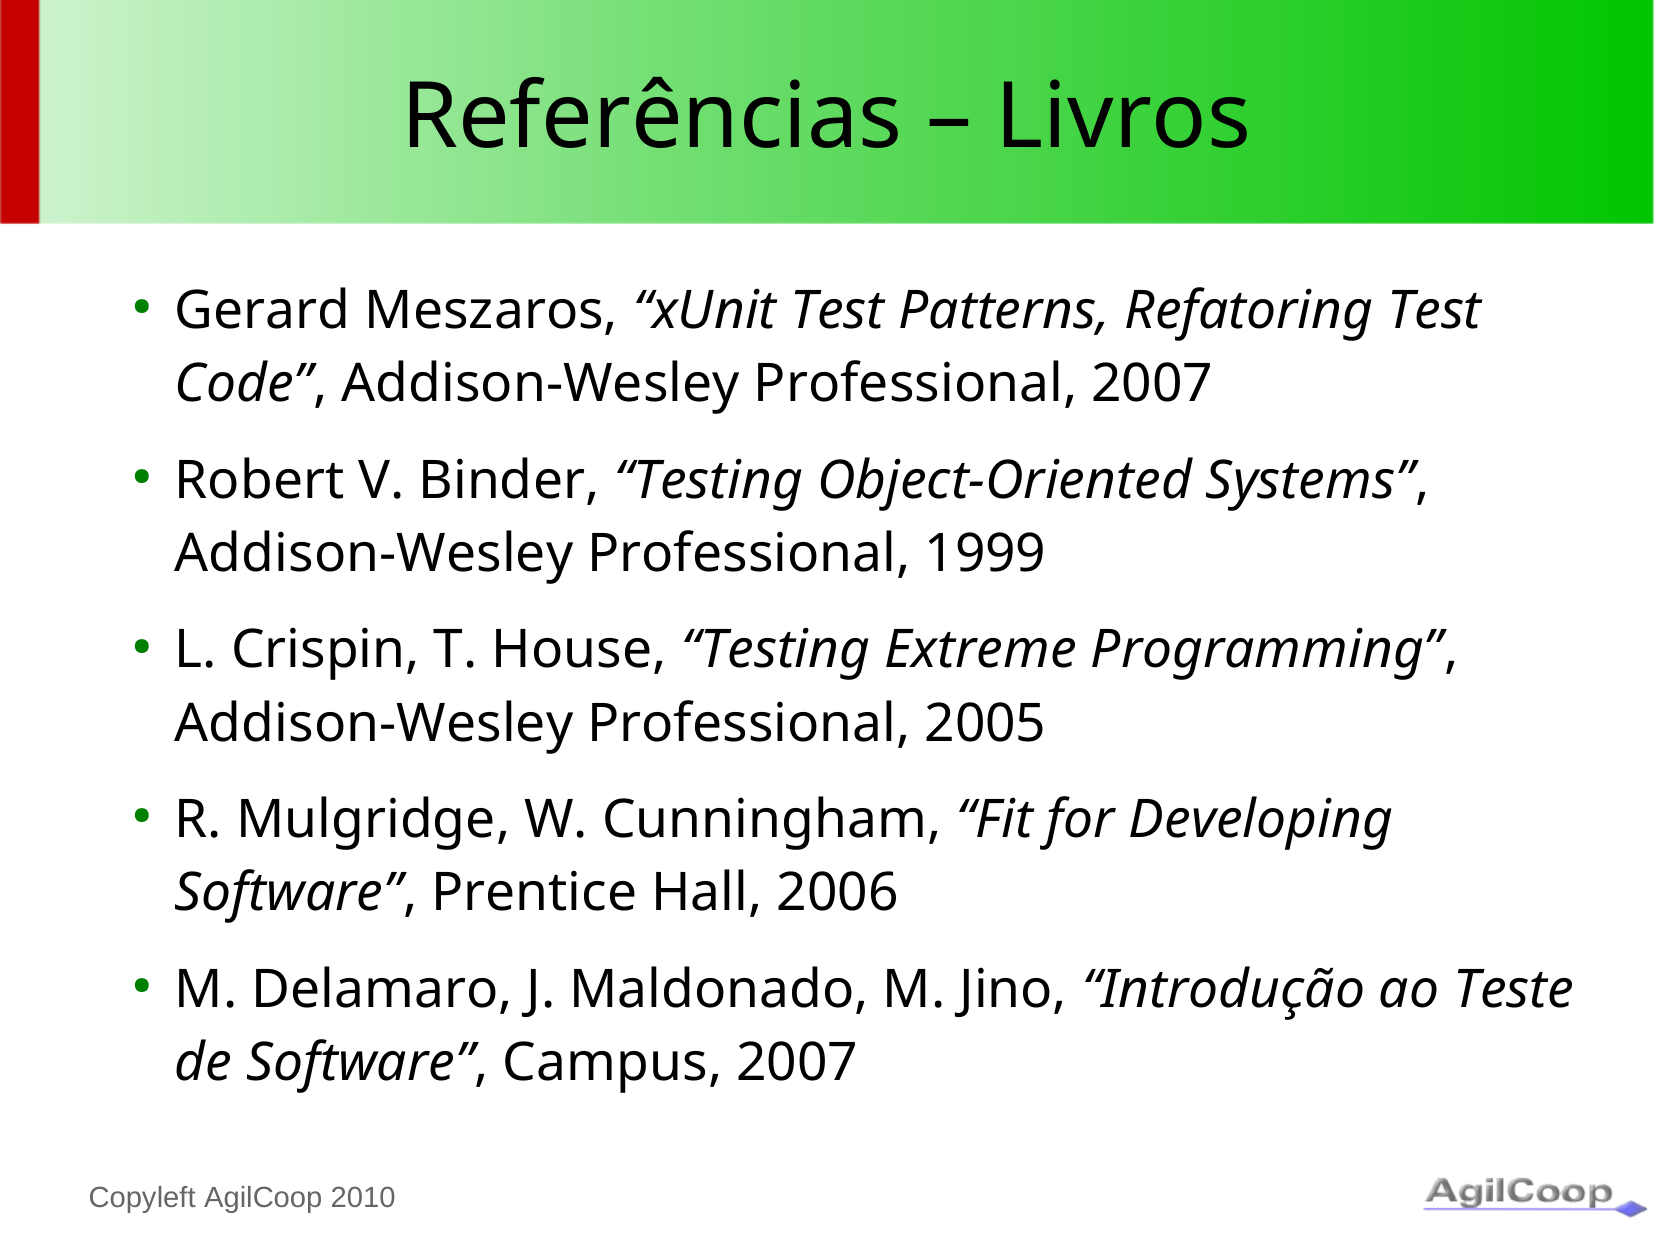

# Referências – Livros
Gerard Meszaros, “xUnit Test Patterns, Refatoring Test Code”, Addison-Wesley Professional, 2007
Robert V. Binder, “Testing Object-Oriented Systems”, Addison-Wesley Professional, 1999
L. Crispin, T. House, “Testing Extreme Programming”, Addison-Wesley Professional, 2005
R. Mulgridge, W. Cunningham, “Fit for Developing Software”, Prentice Hall, 2006
M. Delamaro, J. Maldonado, M. Jino, “Introdução ao Teste de Software”, Campus, 2007
Copyleft AgilCoop 2010